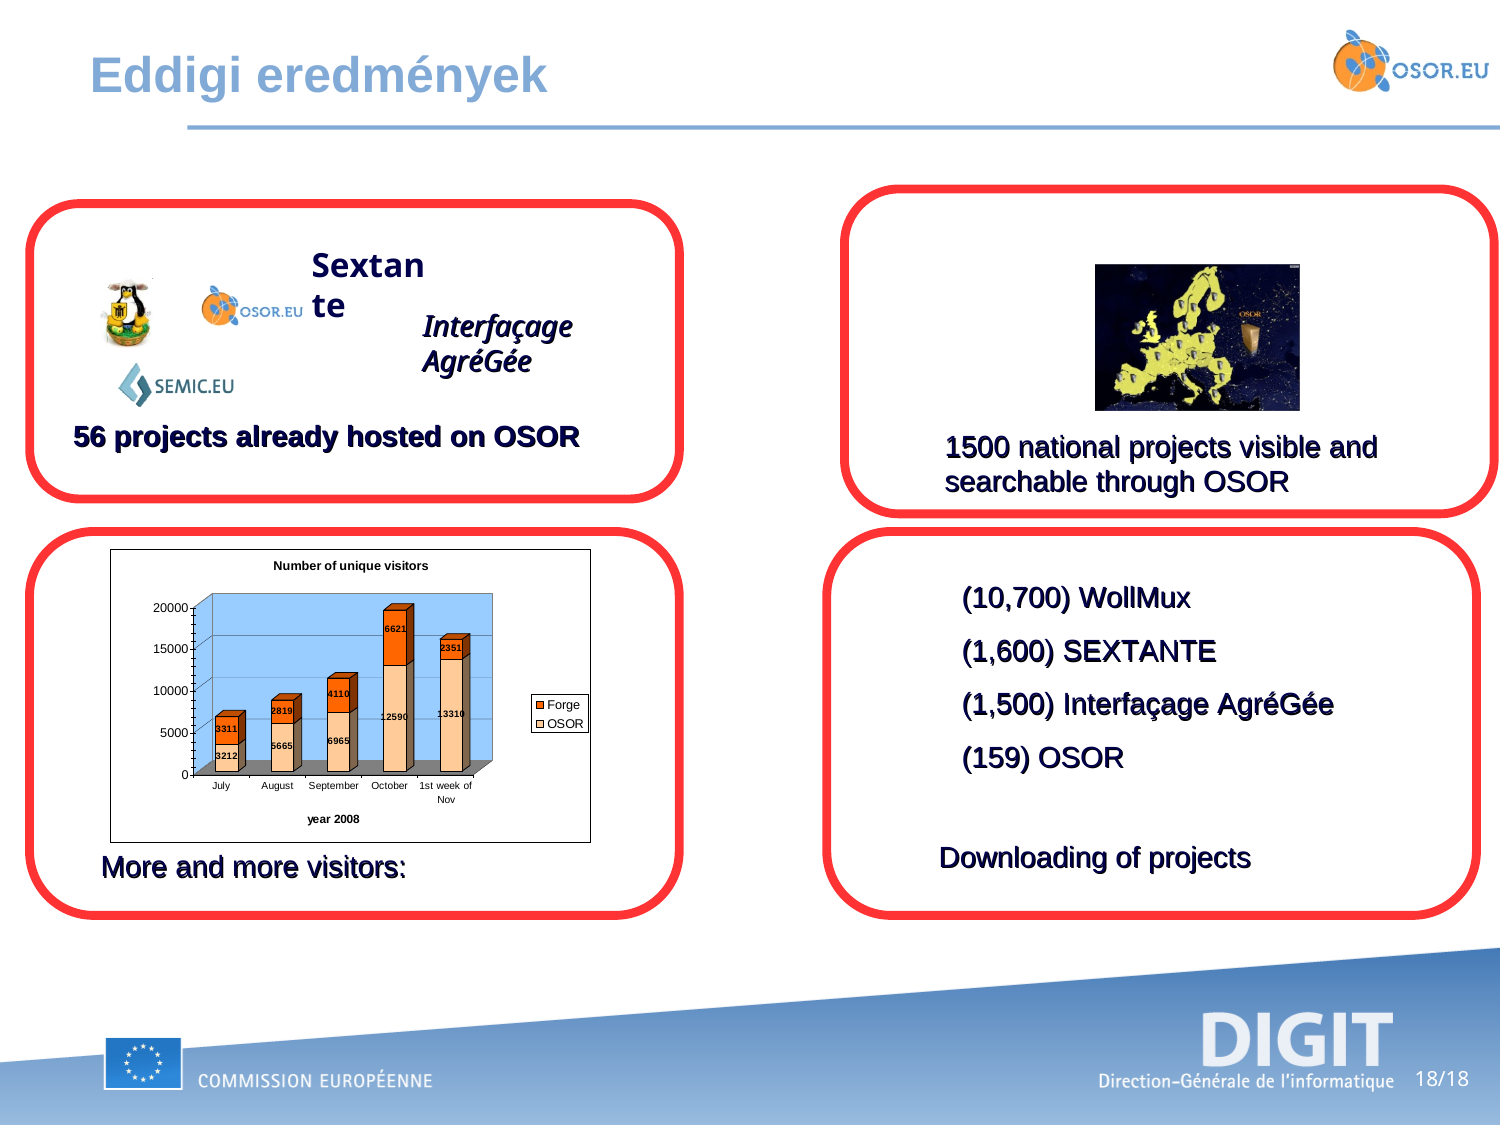

# Eddigi eredmények
Sextante
Interfaçage AgréGée
56 projects already hosted on OSOR
1500 national projects visible and searchable through OSOR
(10,700) WollMux
(1,600) SEXTANTE
(1,500) Interfaçage AgréGée
(159) OSOR
Downloading of projects
More and more visitors: